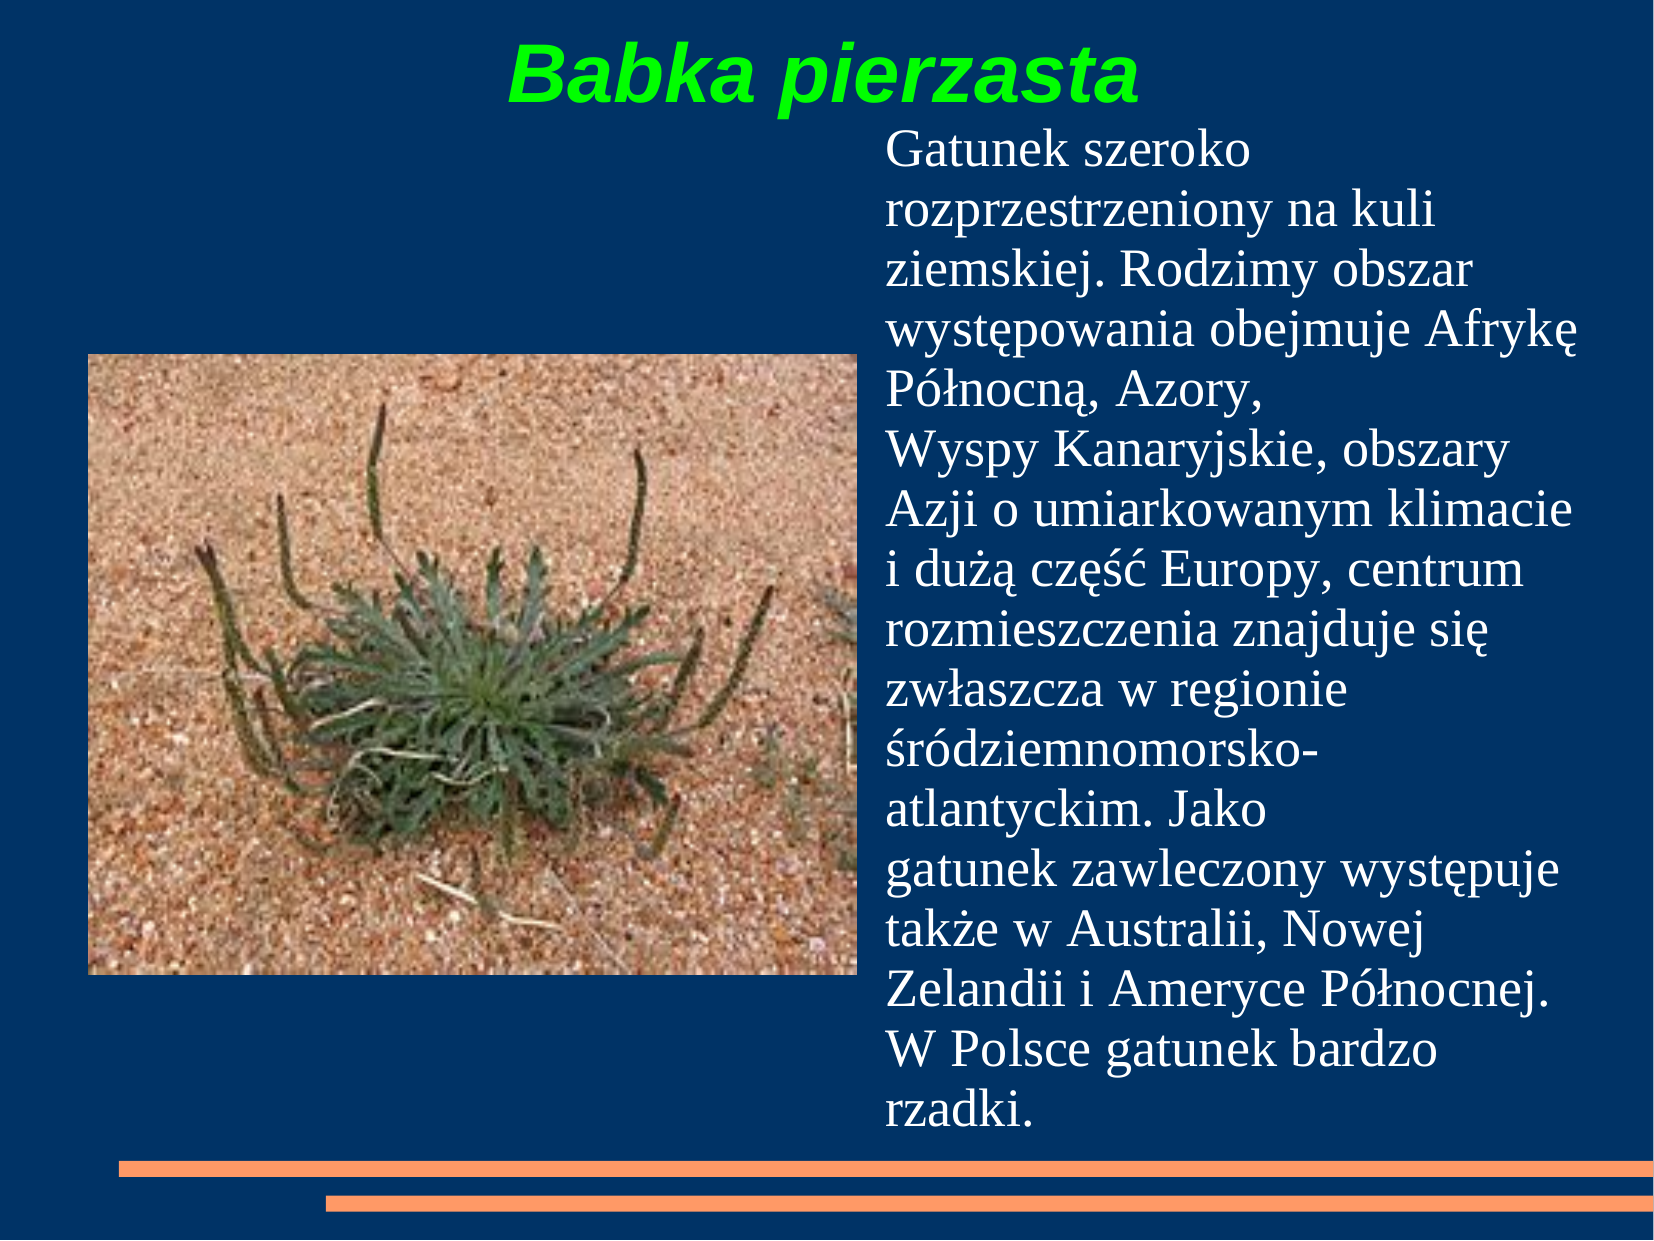

# Babka pierzasta
Gatunek szeroko rozprzestrzeniony na kuli ziemskiej. Rodzimy obszar występowania obejmuje Afrykę Północną, Azory, Wyspy Kanaryjskie, obszary Azji o umiarkowanym klimacie i dużą część Europy, centrum rozmieszczenia znajduje się zwłaszcza w regionie śródziemnomorsko-atlantyckim. Jako gatunek zawleczony występuje także w Australii, Nowej Zelandii i Ameryce Północnej. W Polsce gatunek bardzo rzadki.